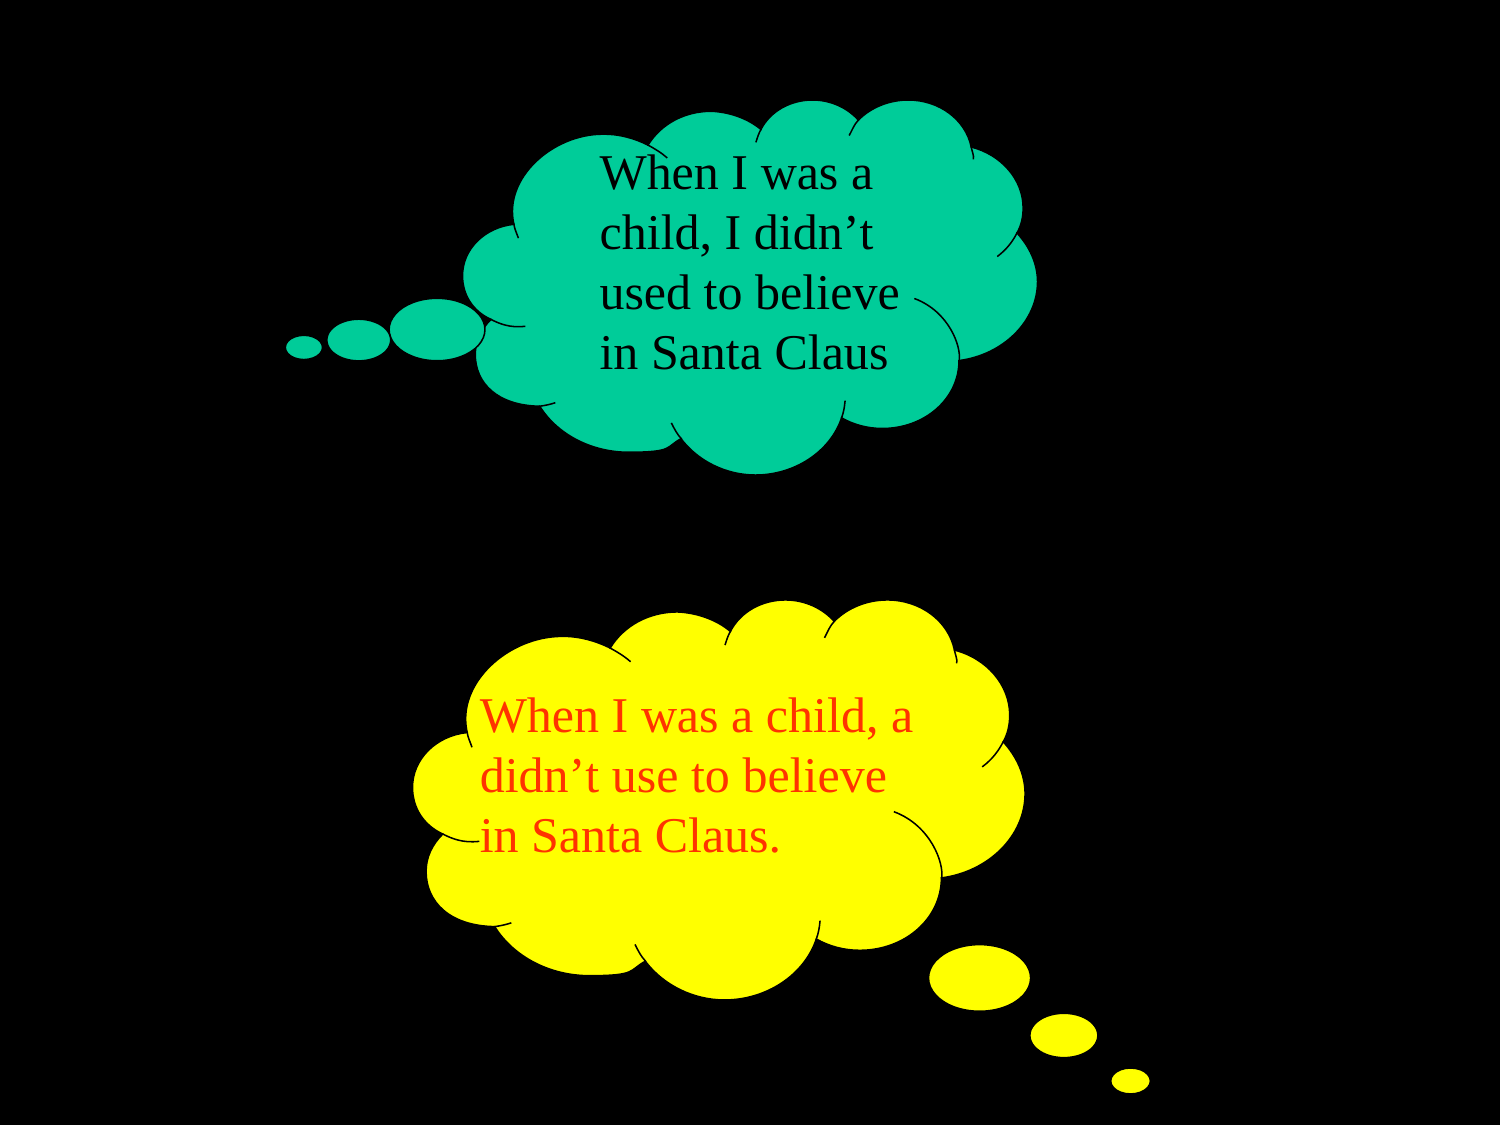

#
When I was a child, I didn’t used to believe in Santa Claus
When I was a child, a didn’t use to believe in Santa Claus.